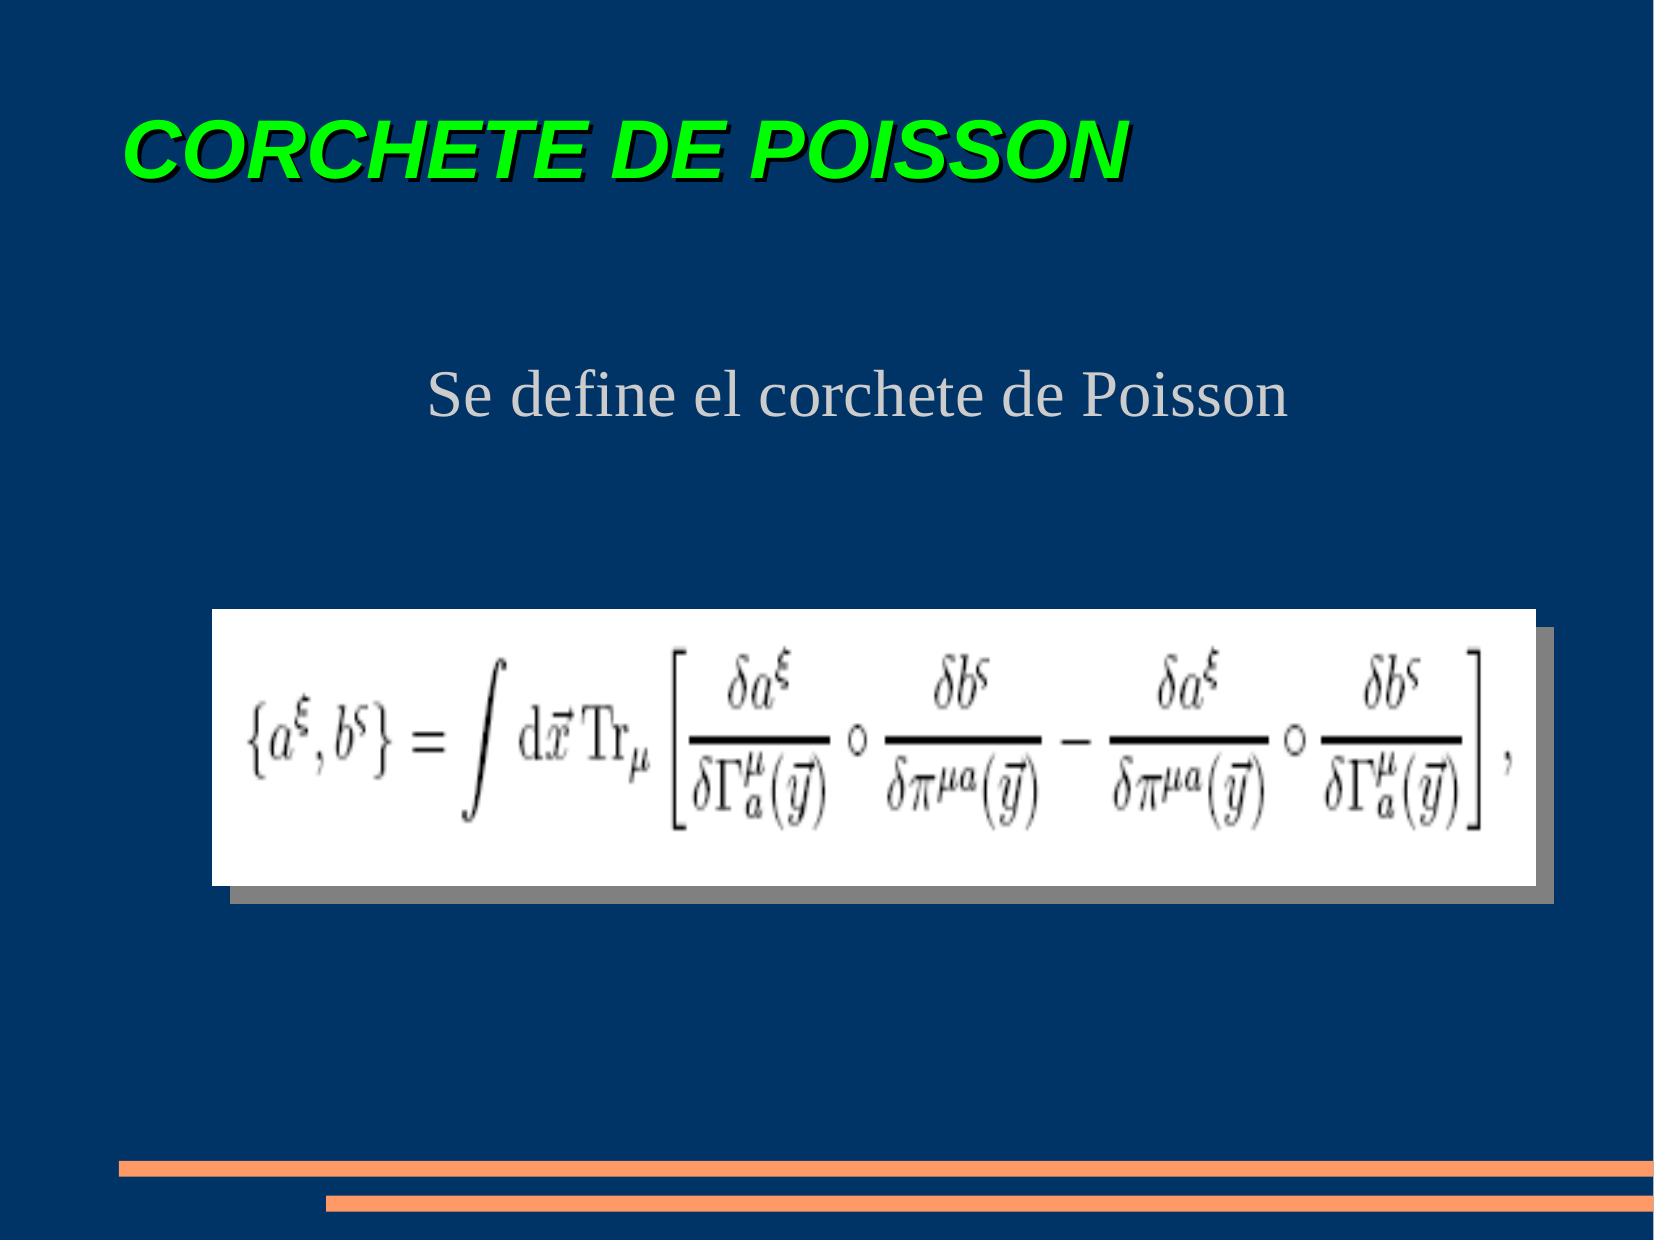

# CORCHETE DE POISSON
Se define el corchete de Poisson